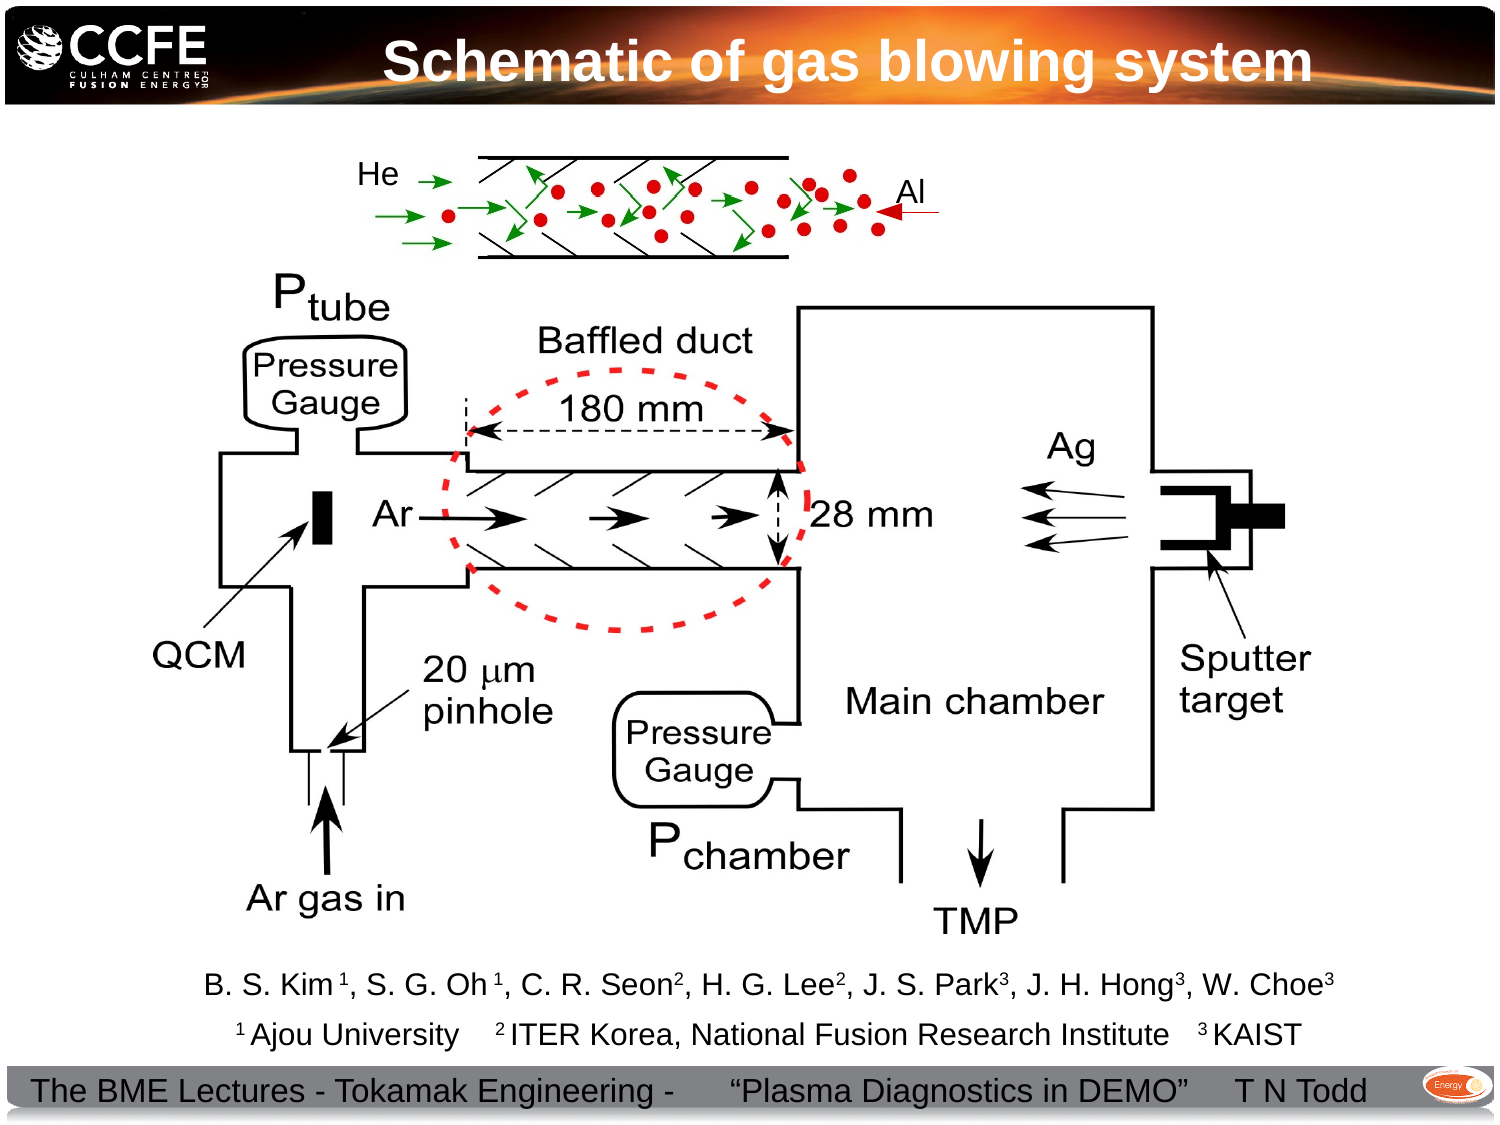

# Schematic of gas blowing system
He
Al
B. S. Kim 1, S. G. Oh 1, C. R. Seon2, H. G. Lee2, J. S. Park3, J. H. Hong3, W. Choe3
1 Ajou University 2 ITER Korea, National Fusion Research Institute 3 KAIST